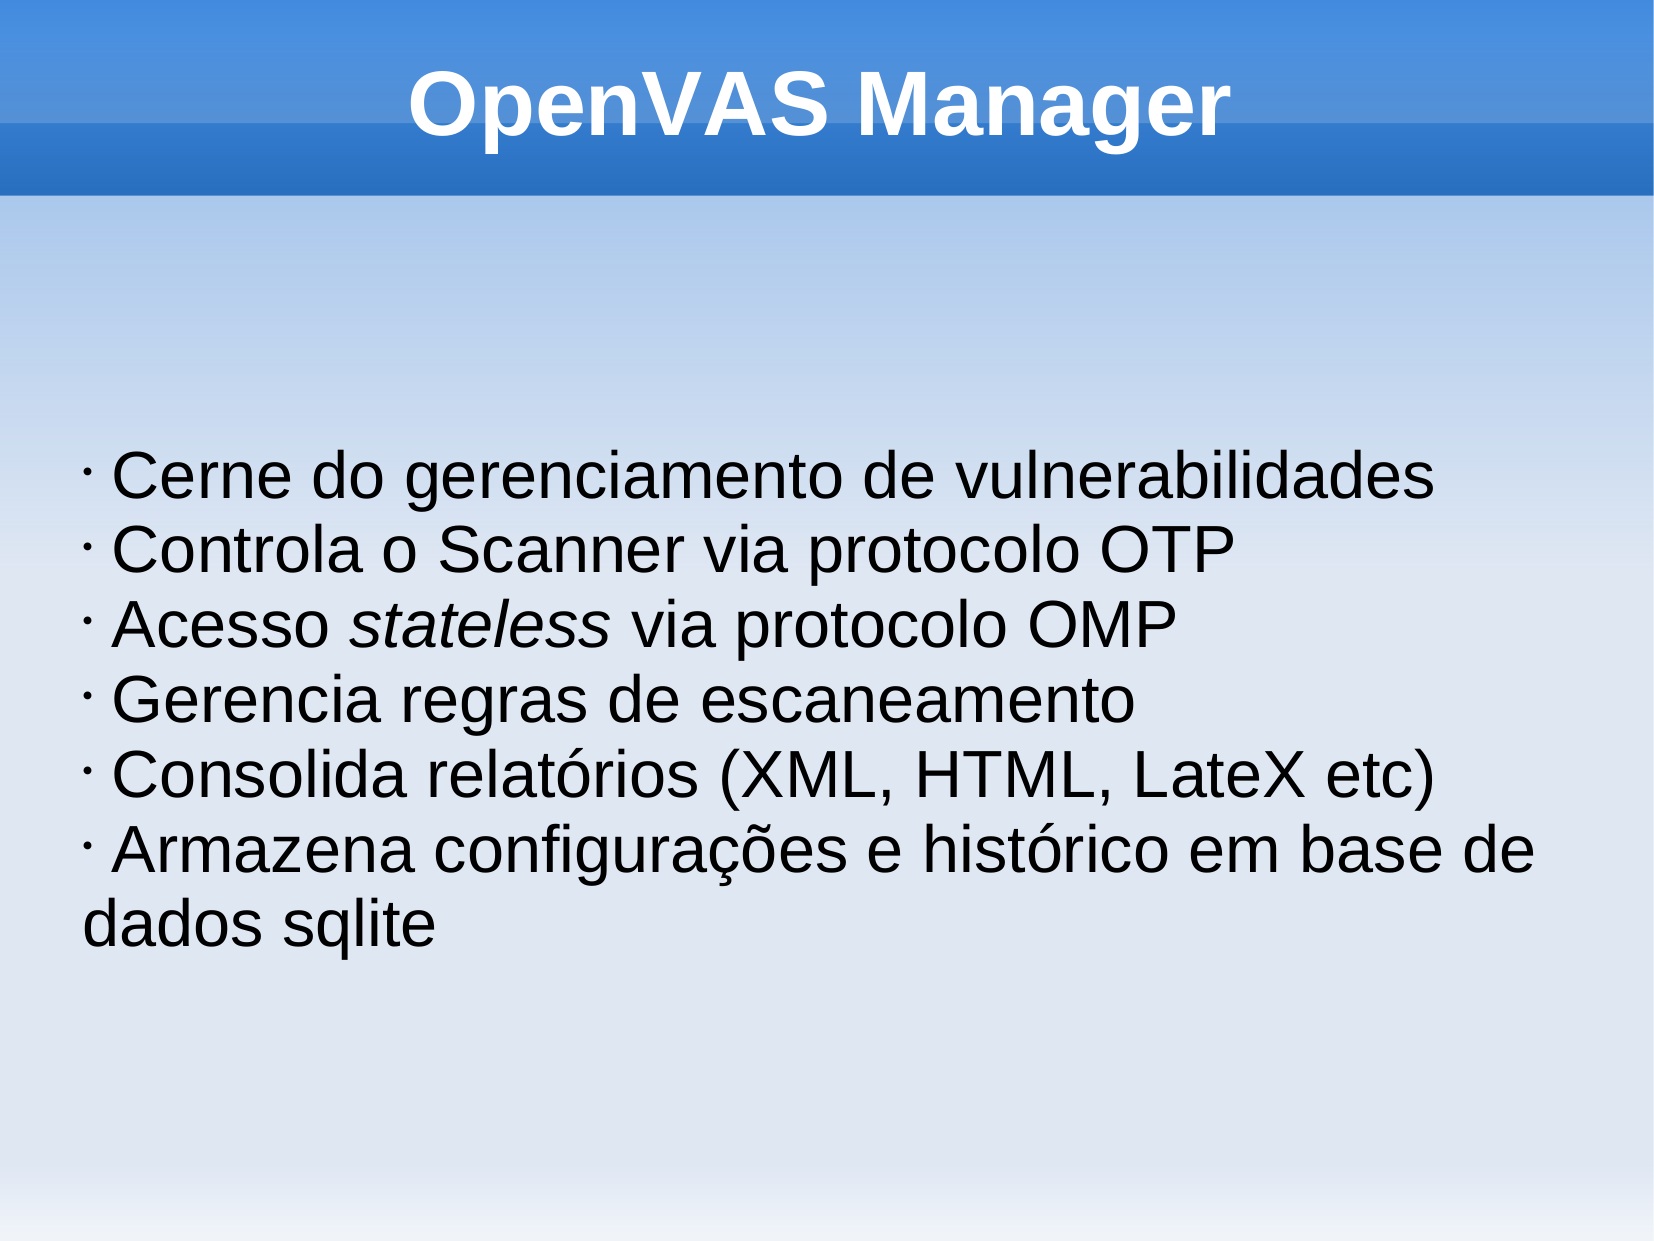

# OpenVAS Manager
 Cerne do gerenciamento de vulnerabilidades
 Controla o Scanner via protocolo OTP
 Acesso stateless via protocolo OMP
 Gerencia regras de escaneamento
 Consolida relatórios (XML, HTML, LateX etc)
 Armazena configurações e histórico em base de dados sqlite